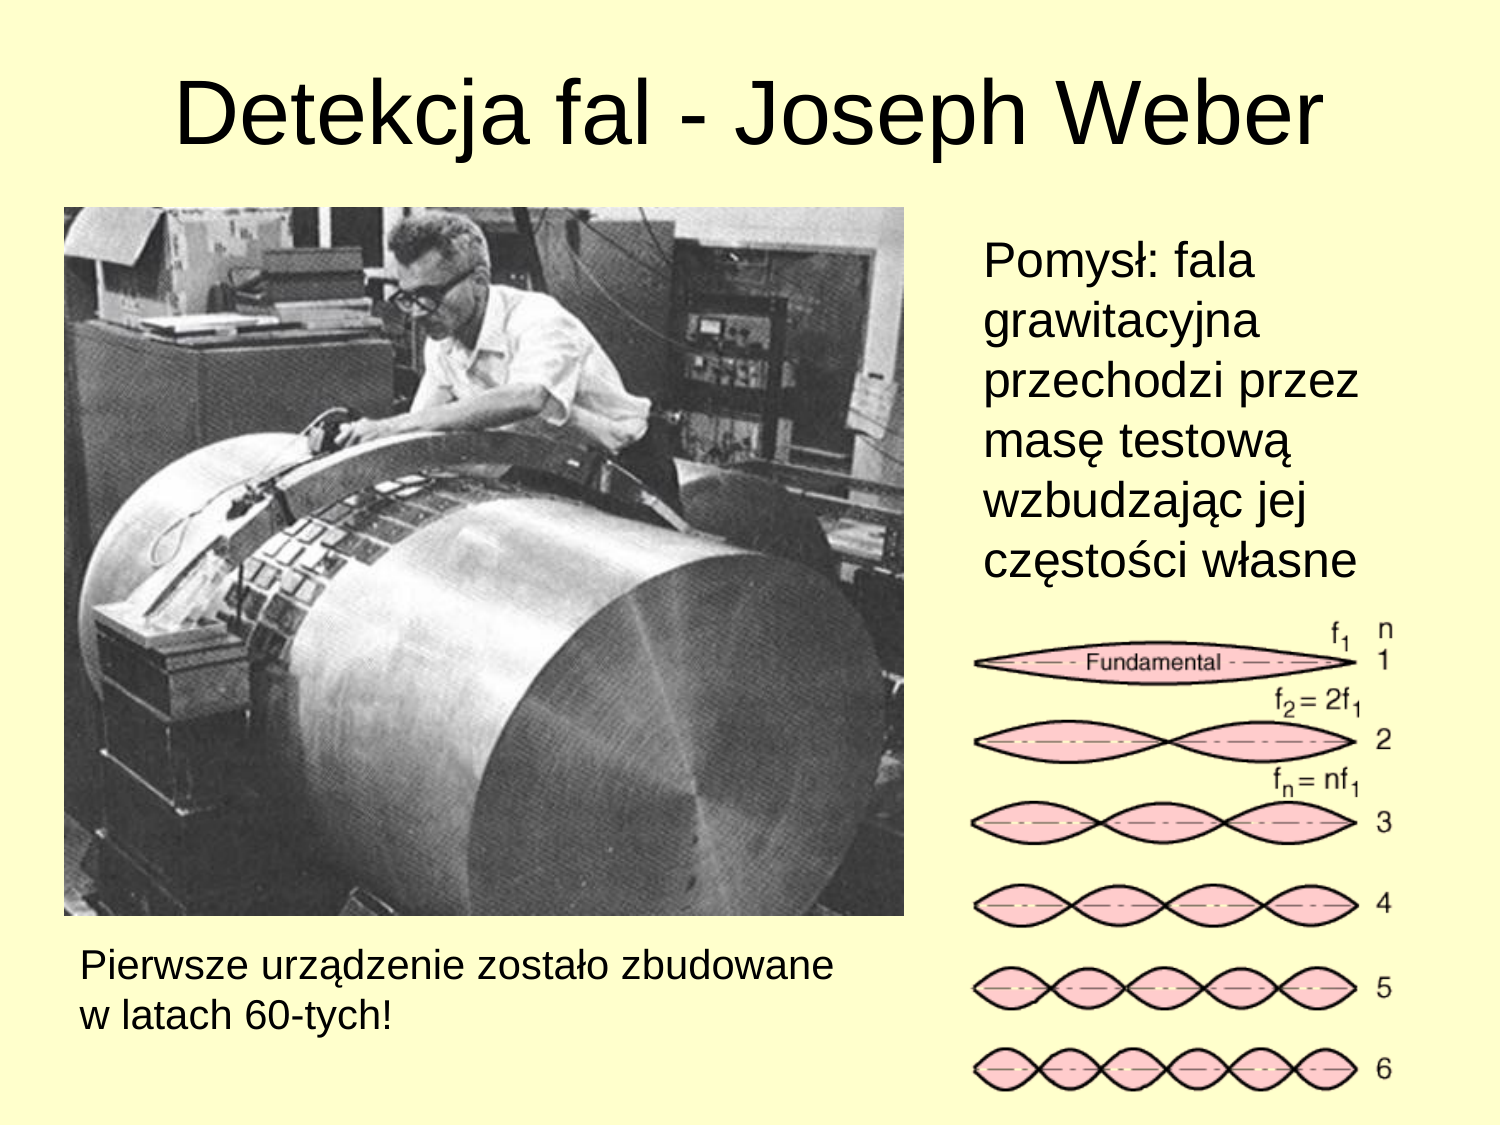

# Detekcja fal - Joseph Weber
Pomysł: fala grawitacyjna
przechodzi przez
masę testową
wzbudzając jej
częstości własne
Pierwsze urządzenie zostało zbudowane
w latach 60-tych!